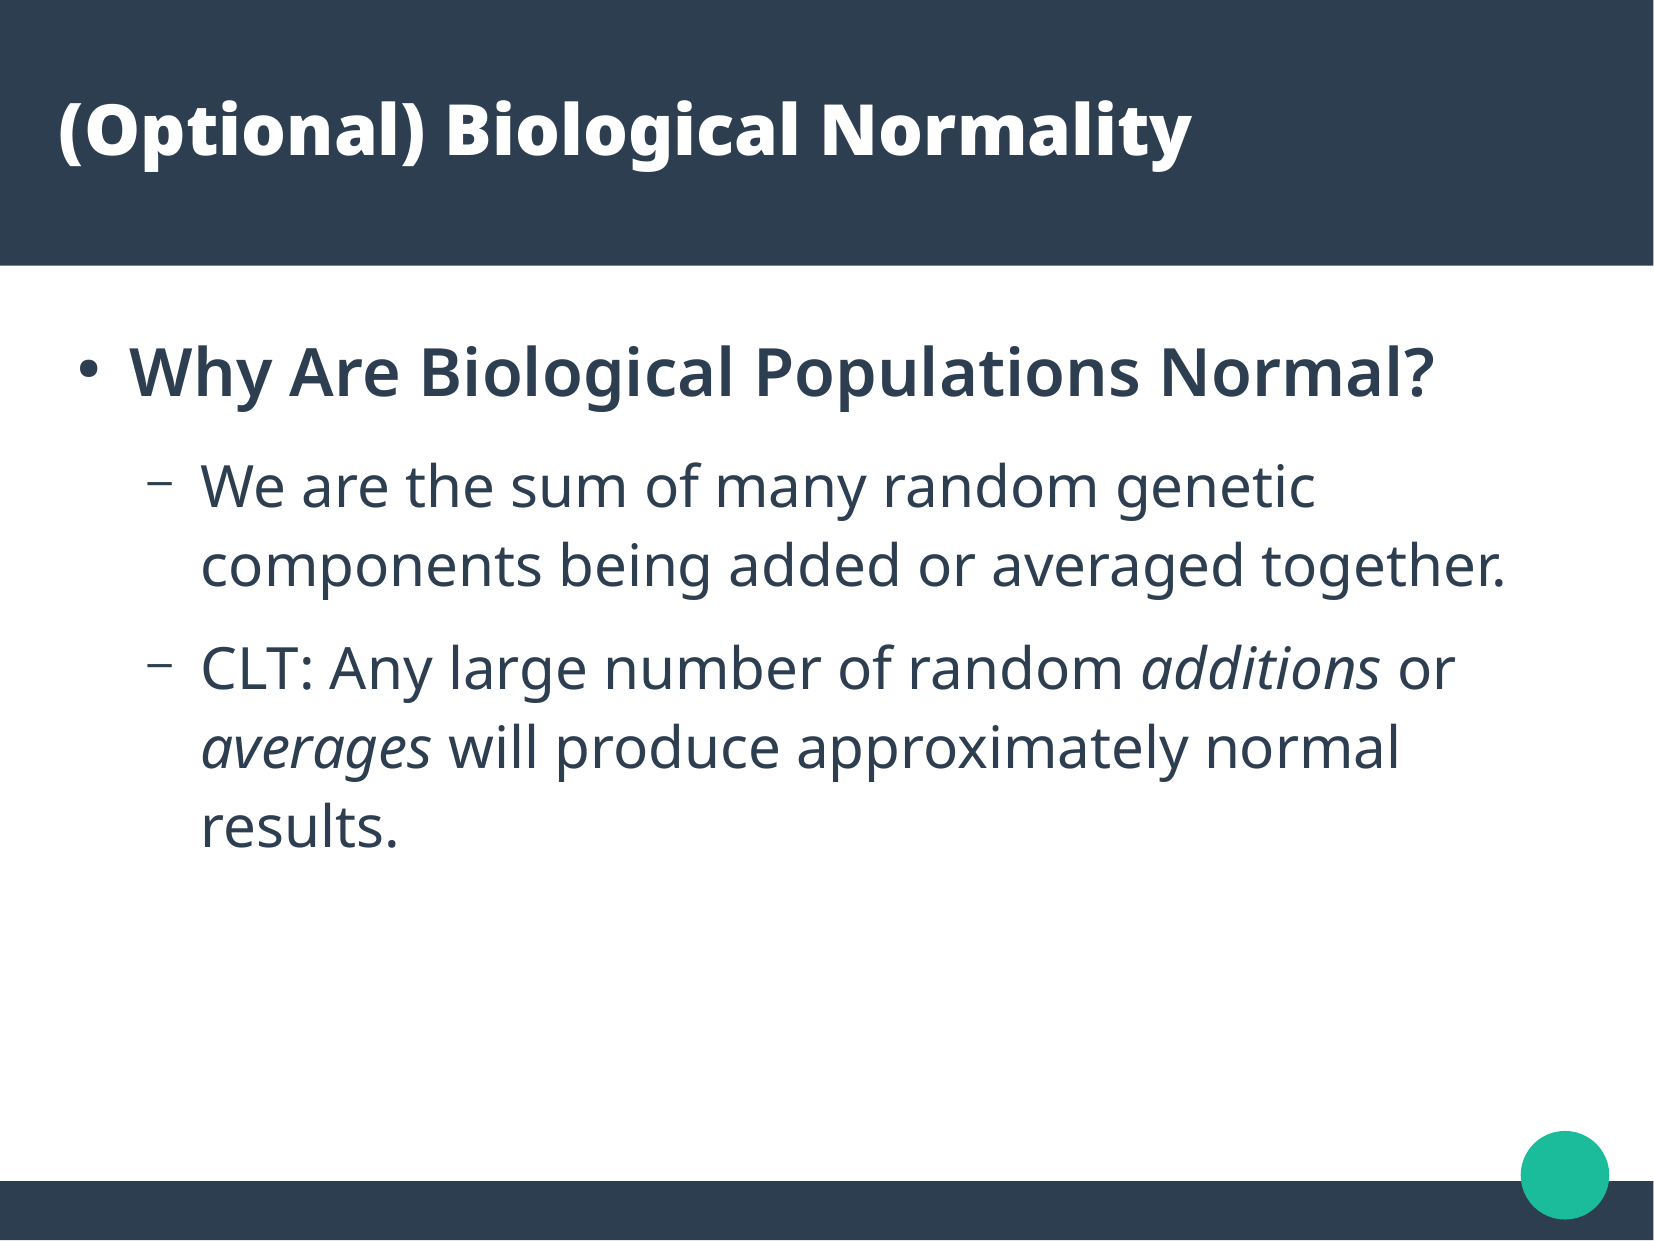

# (Optional) Biological Normality
Why Are Biological Populations Normal?
We are the sum of many random genetic components being added or averaged together.
CLT: Any large number of random additions or averages will produce approximately normal results.